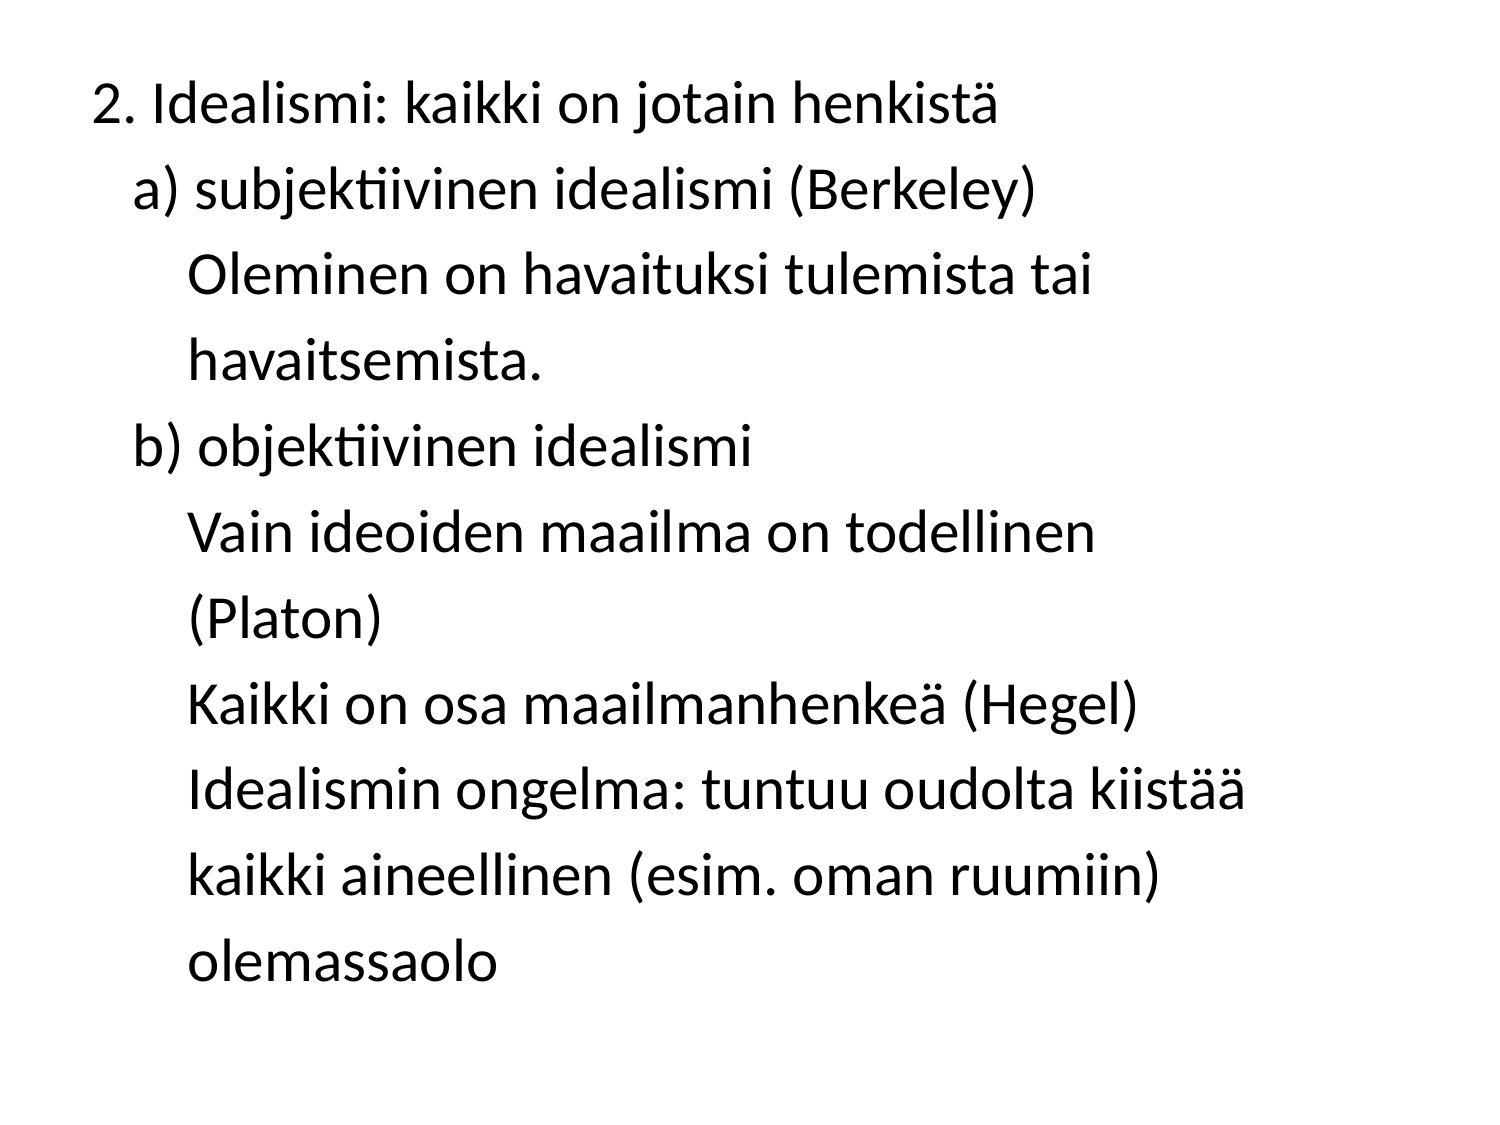

#
2. Idealismi: kaikki on jotain henkistä
 a) subjektiivinen idealismi (Berkeley)
 Oleminen on havaituksi tulemista tai
 havaitsemista.
 b) objektiivinen idealismi
 Vain ideoiden maailma on todellinen
 (Platon)
 Kaikki on osa maailmanhenkeä (Hegel)
 Idealismin ongelma: tuntuu oudolta kiistää
 kaikki aineellinen (esim. oman ruumiin)
 olemassaolo